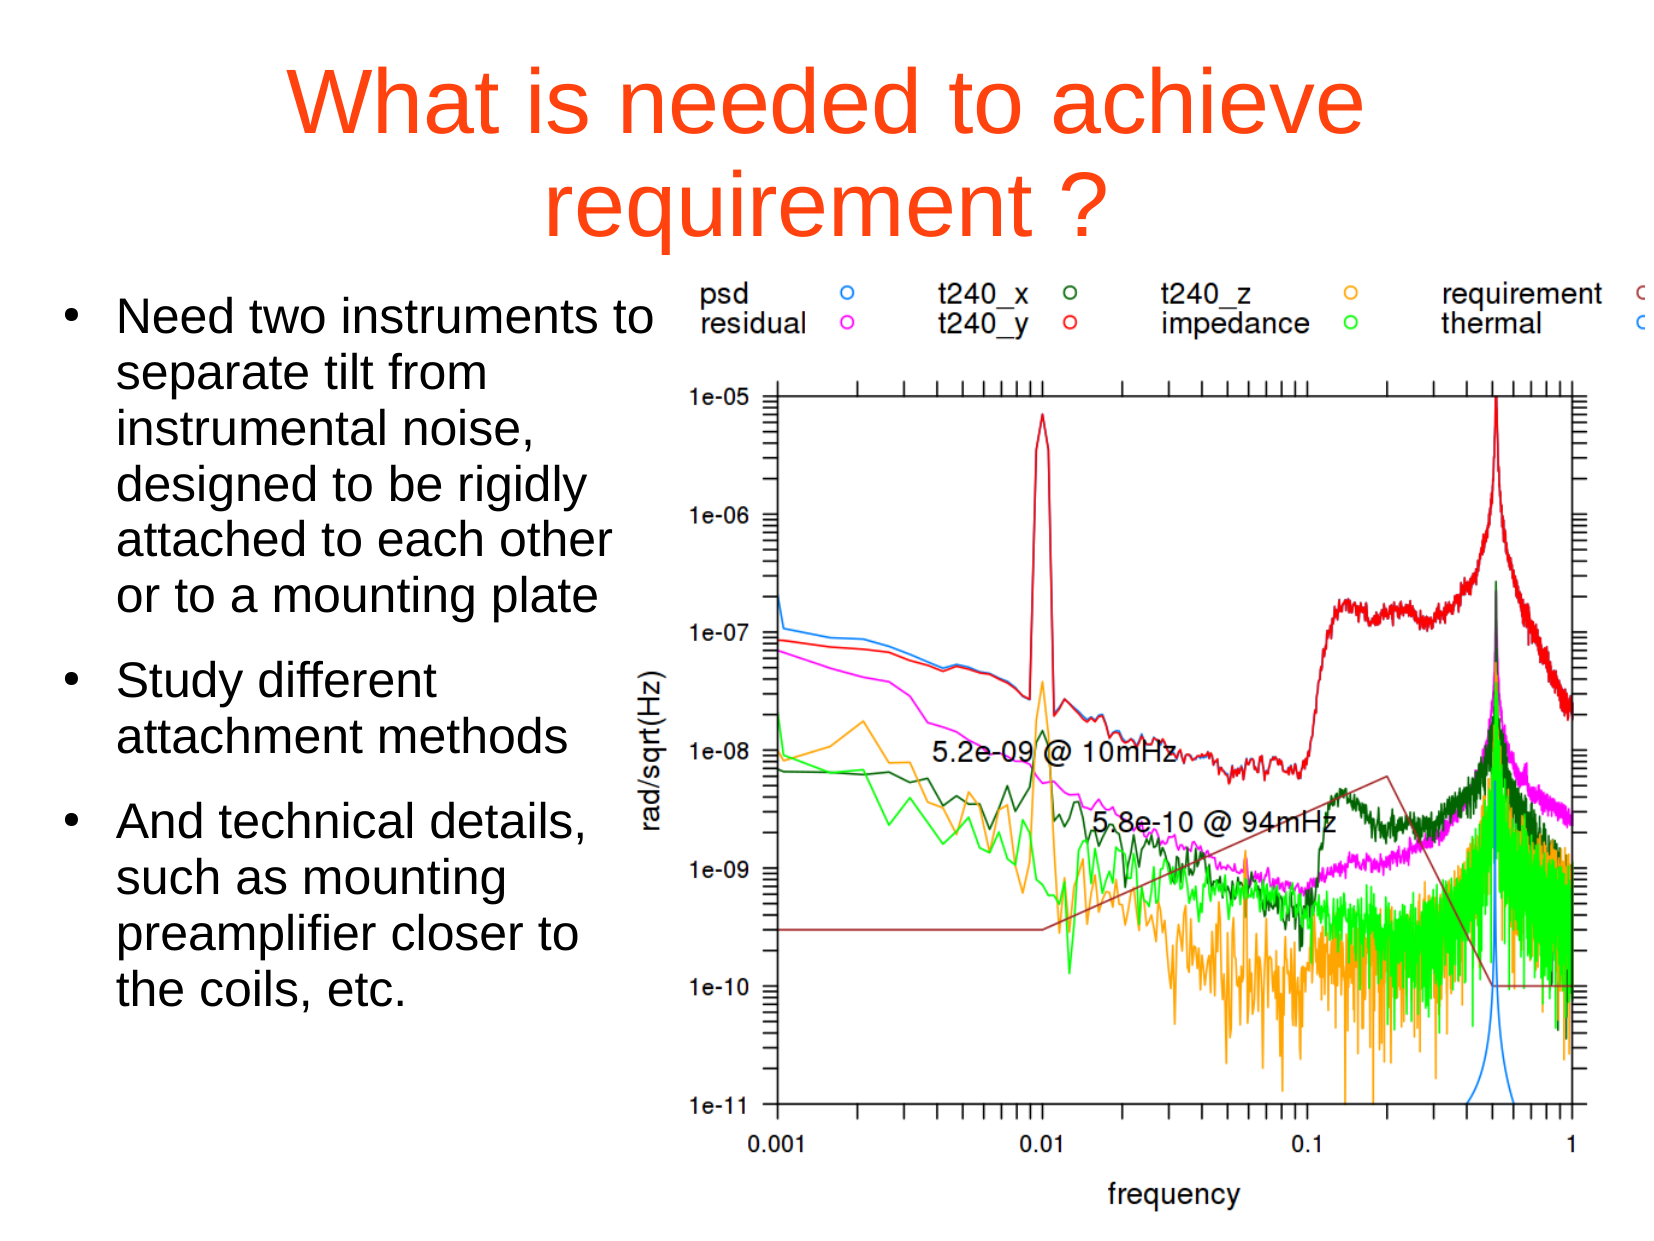

# What is needed to achieve requirement ?
Need two instruments to separate tilt from instrumental noise, designed to be rigidly attached to each other or to a mounting plate
Study different attachment methods
And technical details, such as mounting preamplifier closer to the coils, etc.
31